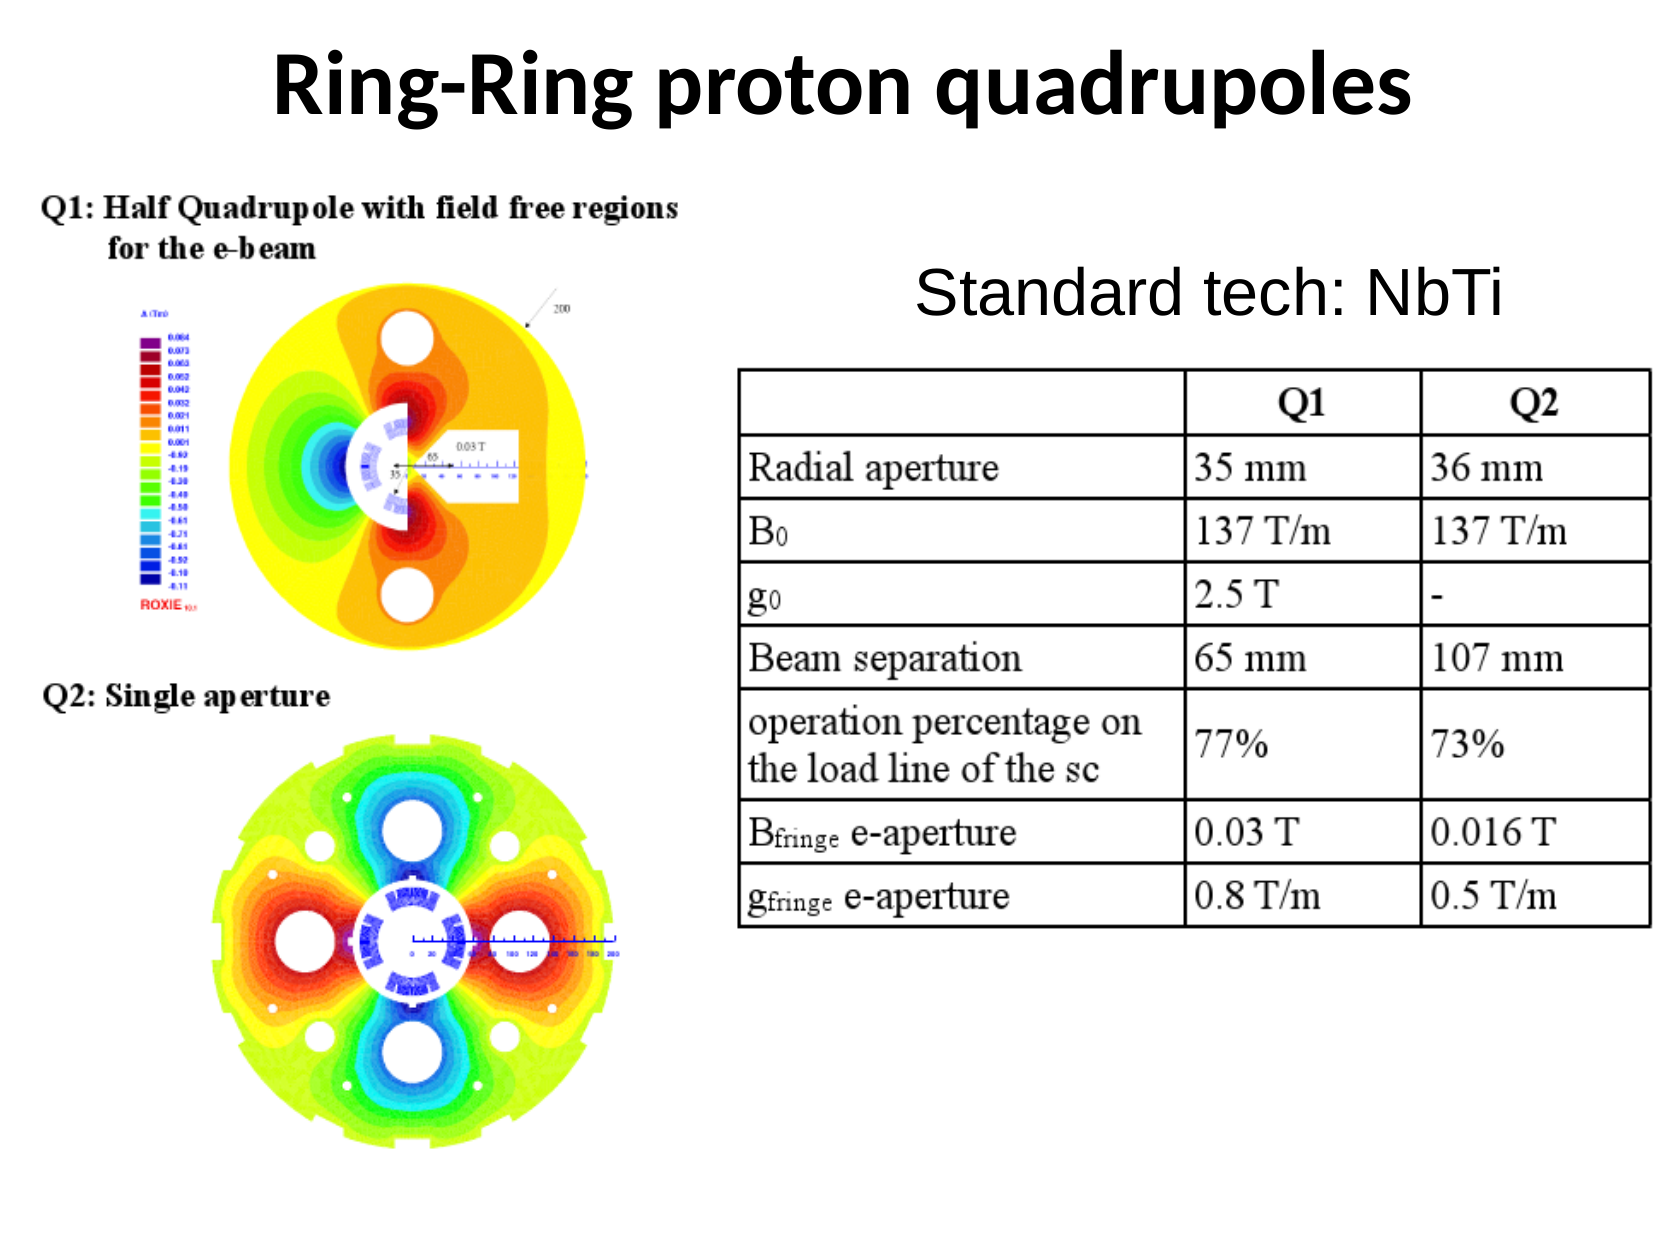

# Ring-Ring proton quadrupoles
Standard tech: NbTi